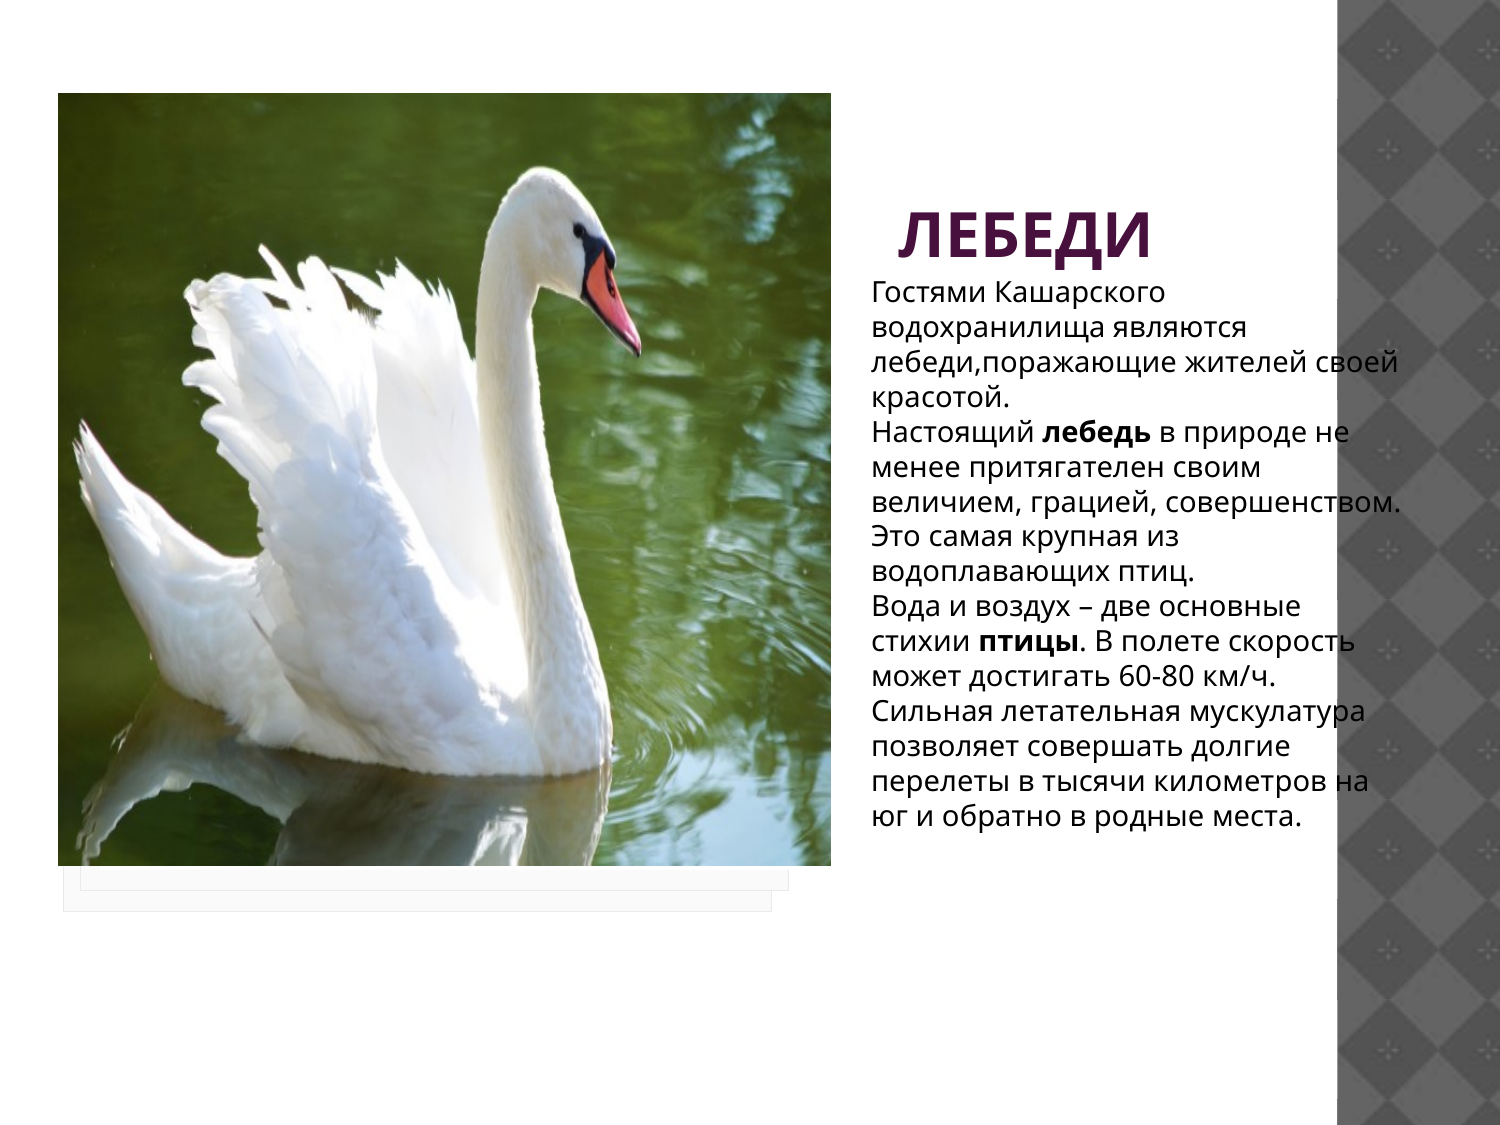

ЛЕБЕДИ
Гостями Кашарского водохранилища являются лебеди,поражающие жителей своей красотой.
Настоящий лебедь в природе не менее притягателен своим величием, грацией, совершенством. Это самая крупная из водоплавающих птиц.
Вода и воздух – две основные стихии птицы. В полете скорость может достигать 60-80 км/ч. Сильная летательная мускулатура позволяет совершать долгие перелеты в тысячи километров на юг и обратно в родные места.